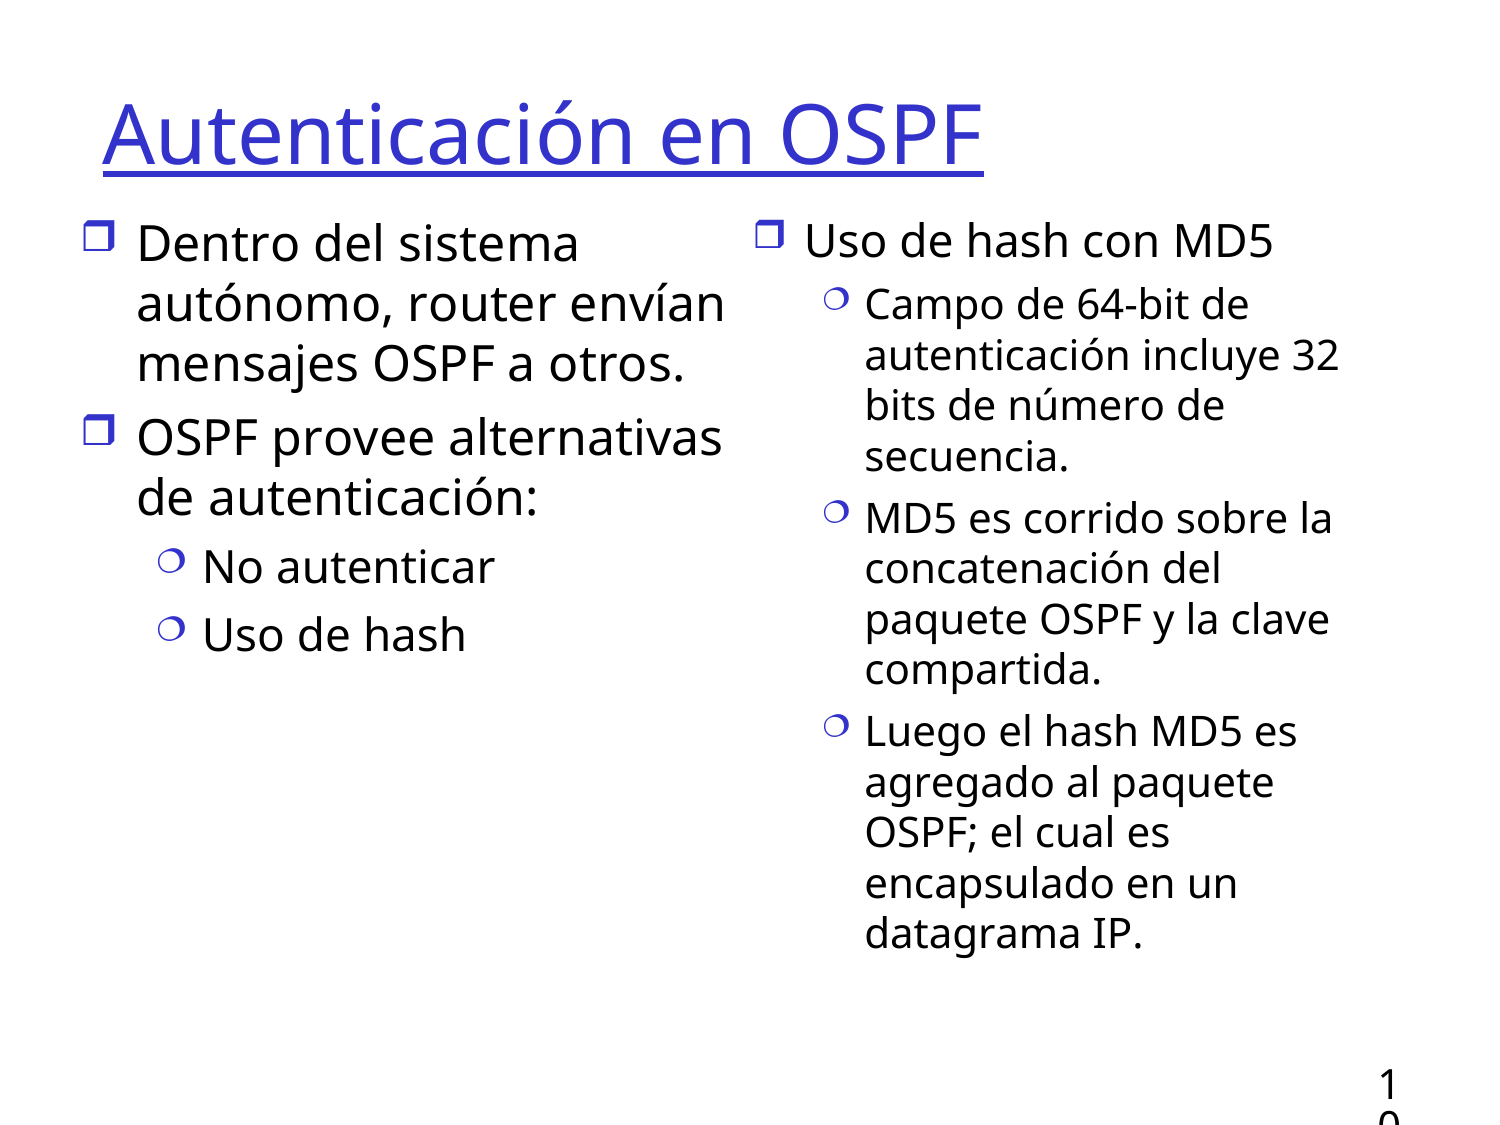

# Autenticación en OSPF
Dentro del sistema autónomo, router envían mensajes OSPF a otros.
OSPF provee alternativas de autenticación:
No autenticar
Uso de hash
Uso de hash con MD5
Campo de 64-bit de autenticación incluye 32 bits de número de secuencia.
MD5 es corrido sobre la concatenación del paquete OSPF y la clave compartida.
Luego el hash MD5 es agregado al paquete OSPF; el cual es encapsulado en un datagrama IP.
10